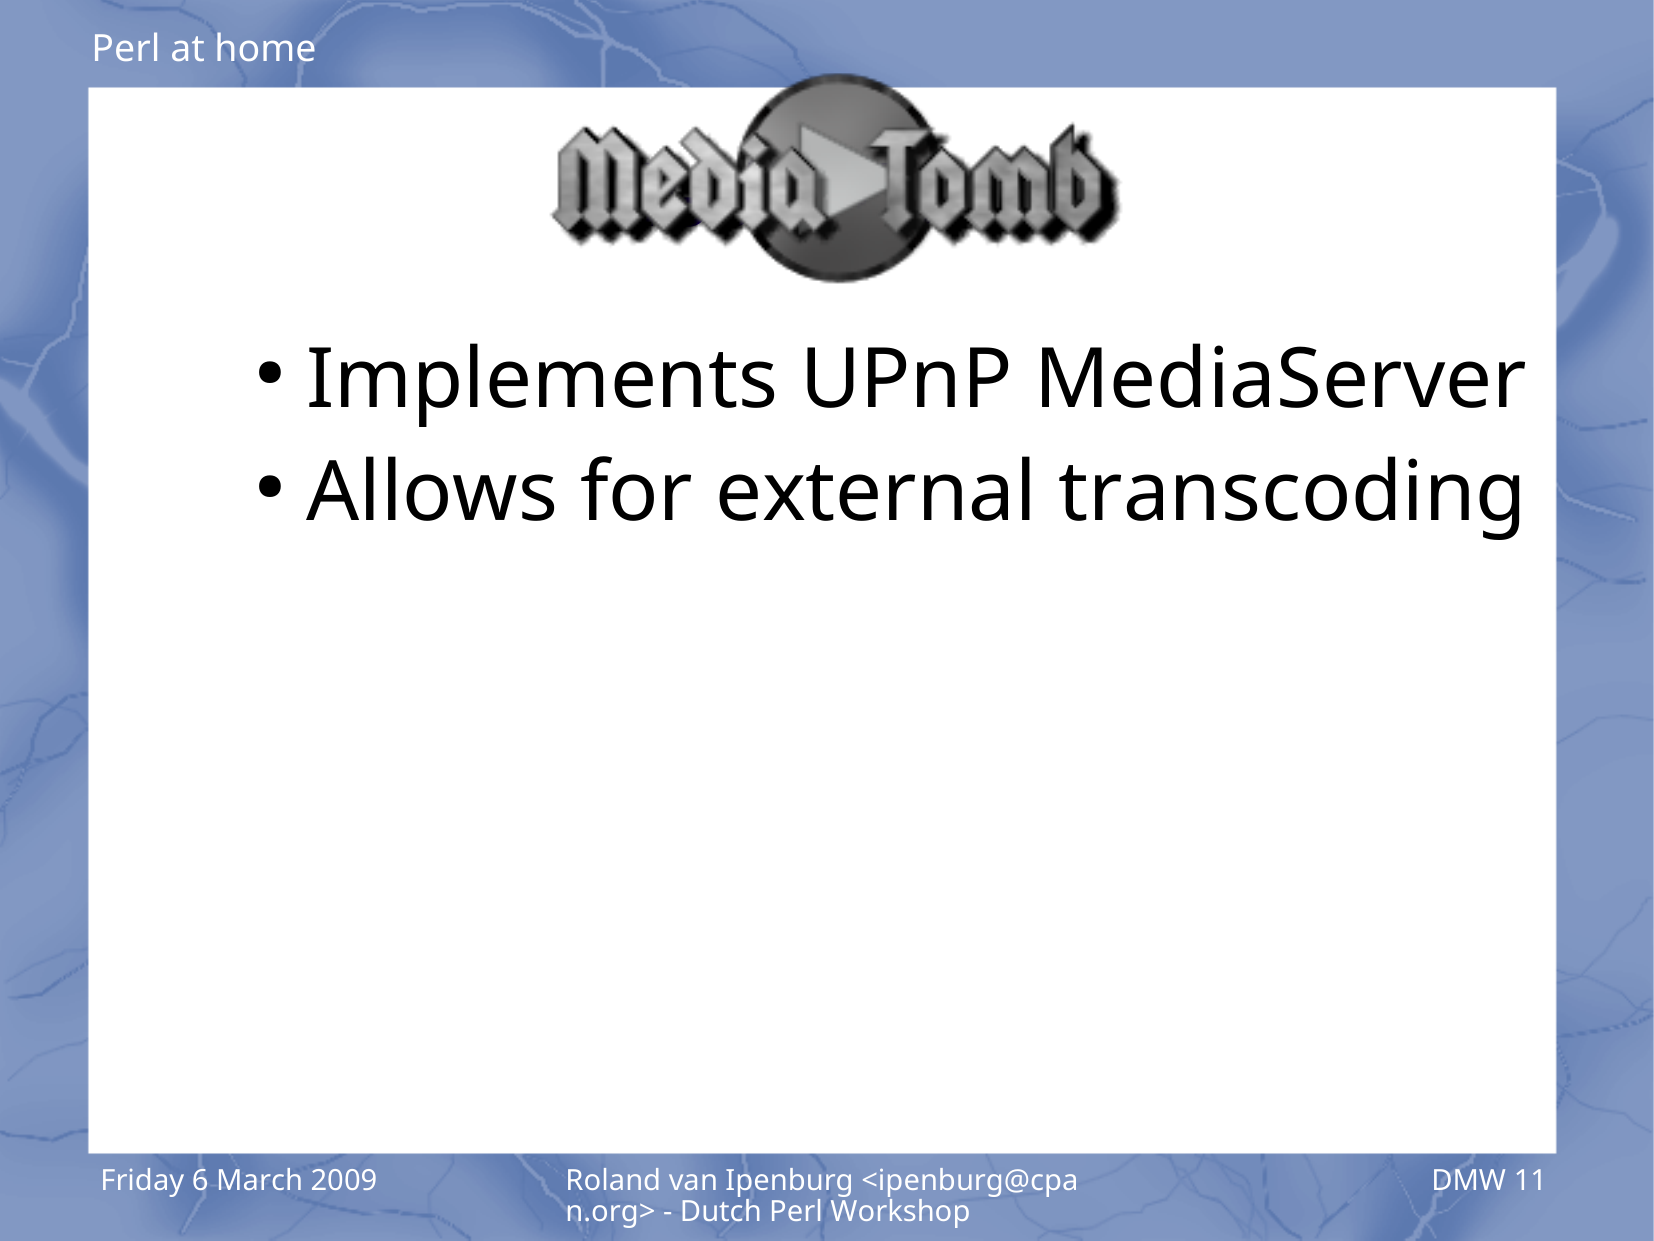

# MediaTomb
 Implements UPnP MediaServer
 Allows for external transcoding
Friday 6 March 2009
Roland van Ipenburg <ipenburg@cpan.org> - Dutch Perl Workshop
11